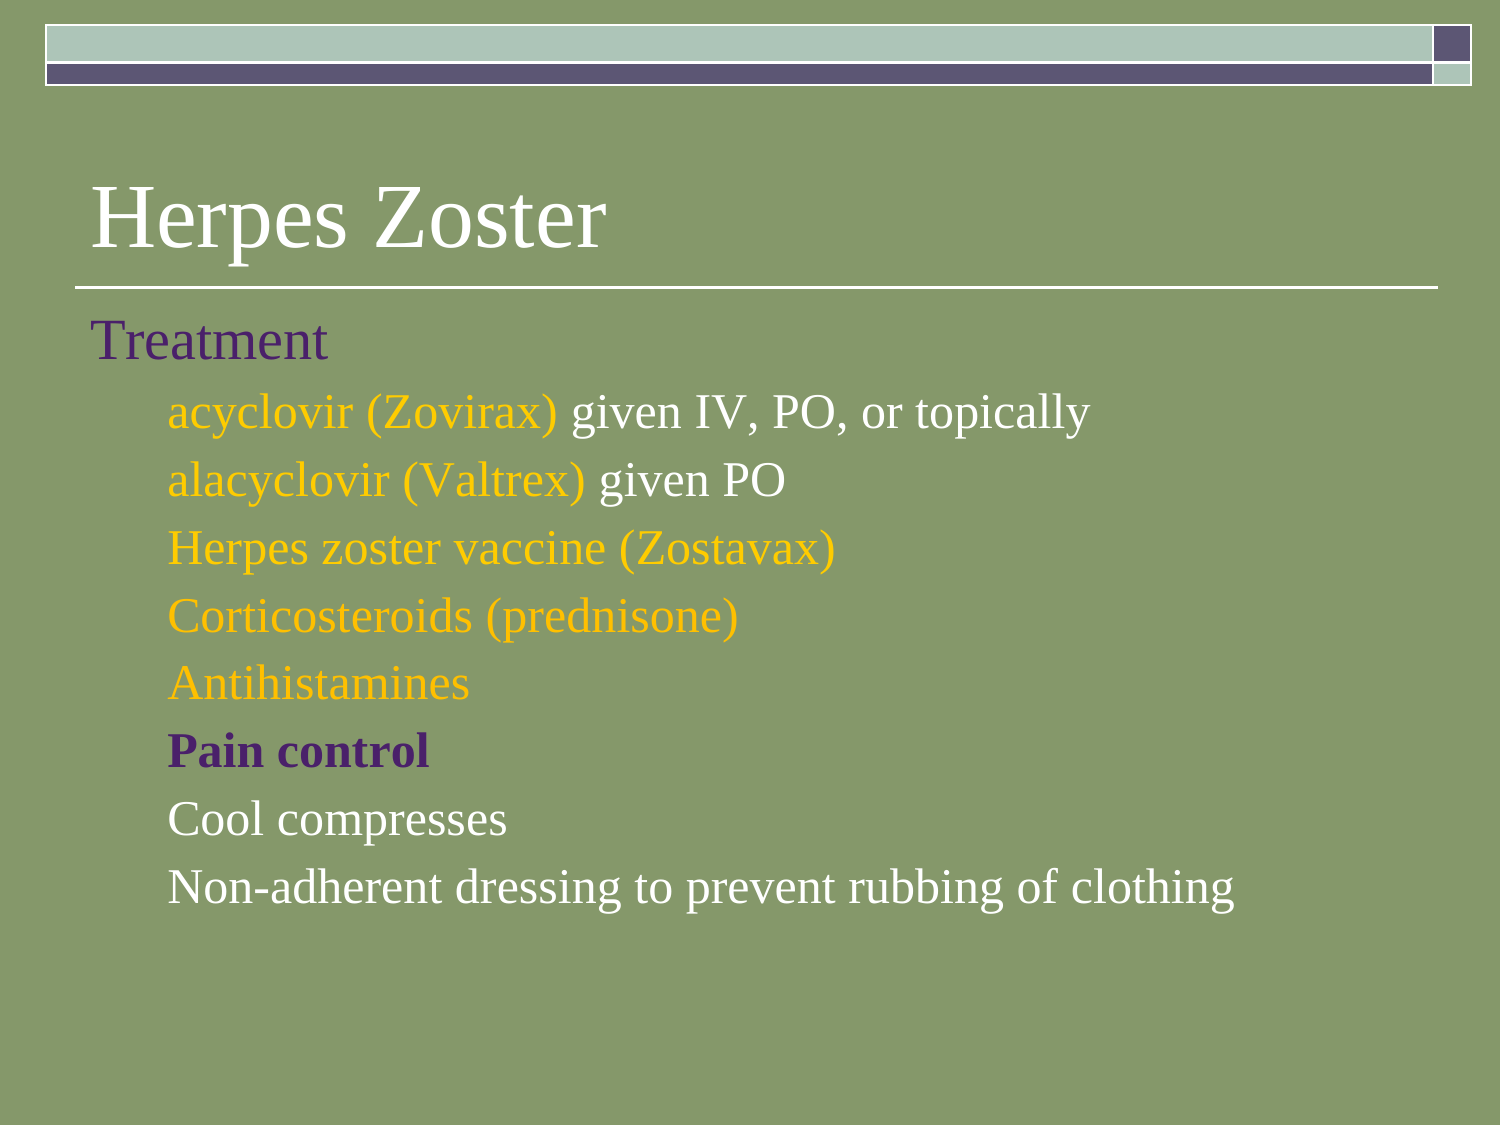

# Herpes Zoster
Treatment
acyclovir (Zovirax) given IV, PO, or topically
alacyclovir (Valtrex) given PO
Herpes zoster vaccine (Zostavax)
Corticosteroids (prednisone)
Antihistamines
Pain control
Cool compresses
Non-adherent dressing to prevent rubbing of clothing